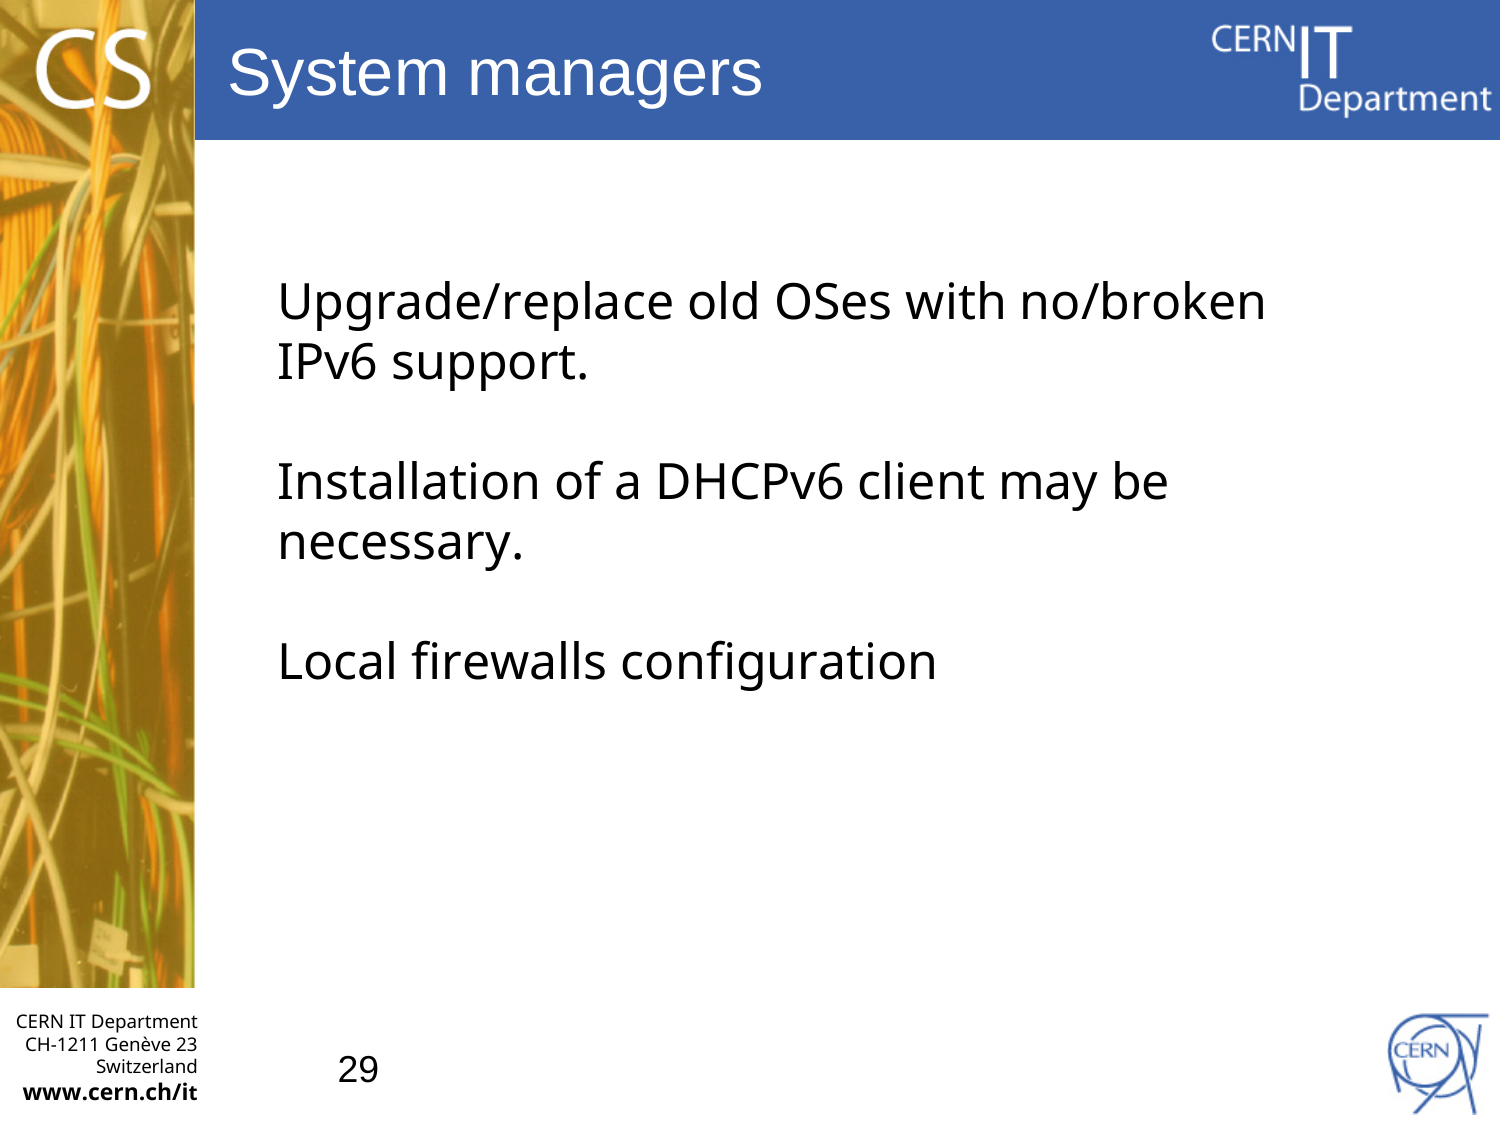

# System managers
Upgrade/replace old OSes with no/broken IPv6 support.
Installation of a DHCPv6 client may be necessary.
Local firewalls configuration